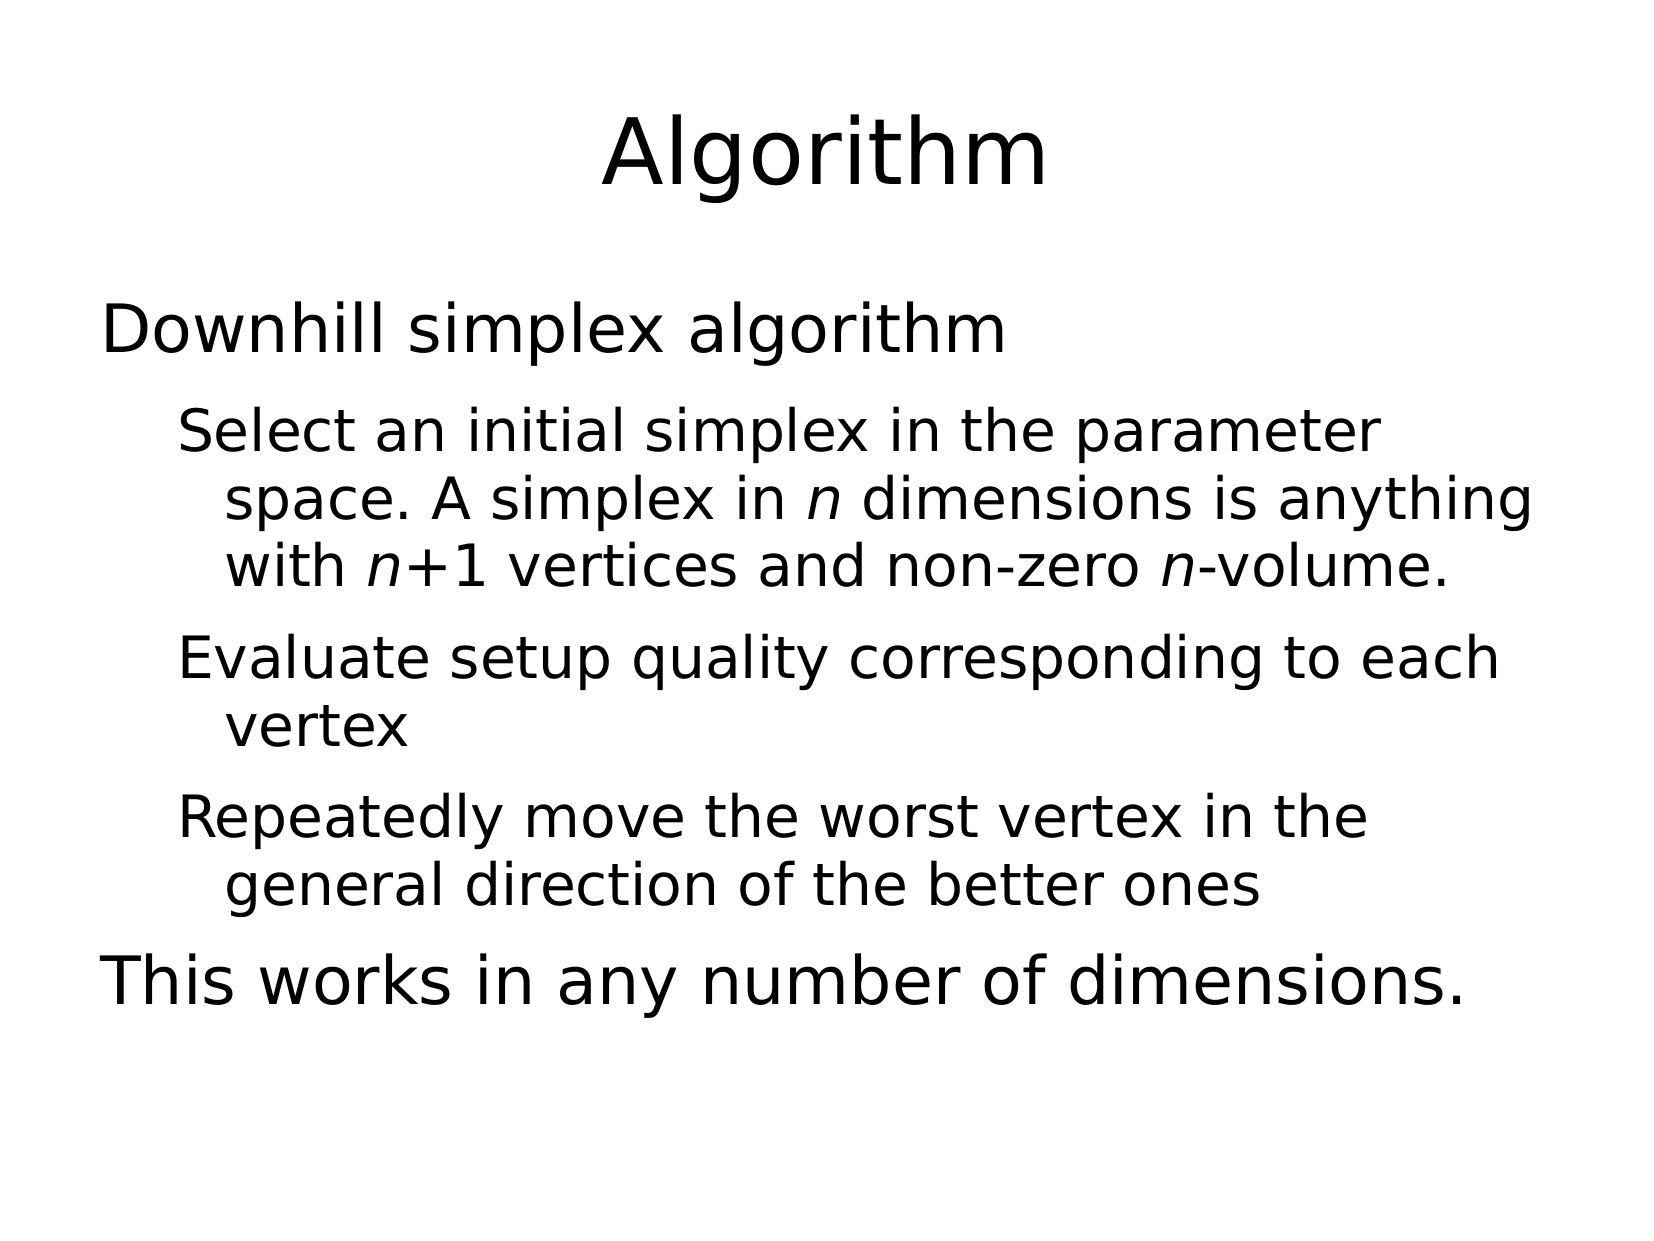

# Algorithm
Downhill simplex algorithm
Select an initial simplex in the parameter space. A simplex in n dimensions is anything with n+1 vertices and non-zero n-volume.
Evaluate setup quality corresponding to each vertex
Repeatedly move the worst vertex in the general direction of the better ones
This works in any number of dimensions.